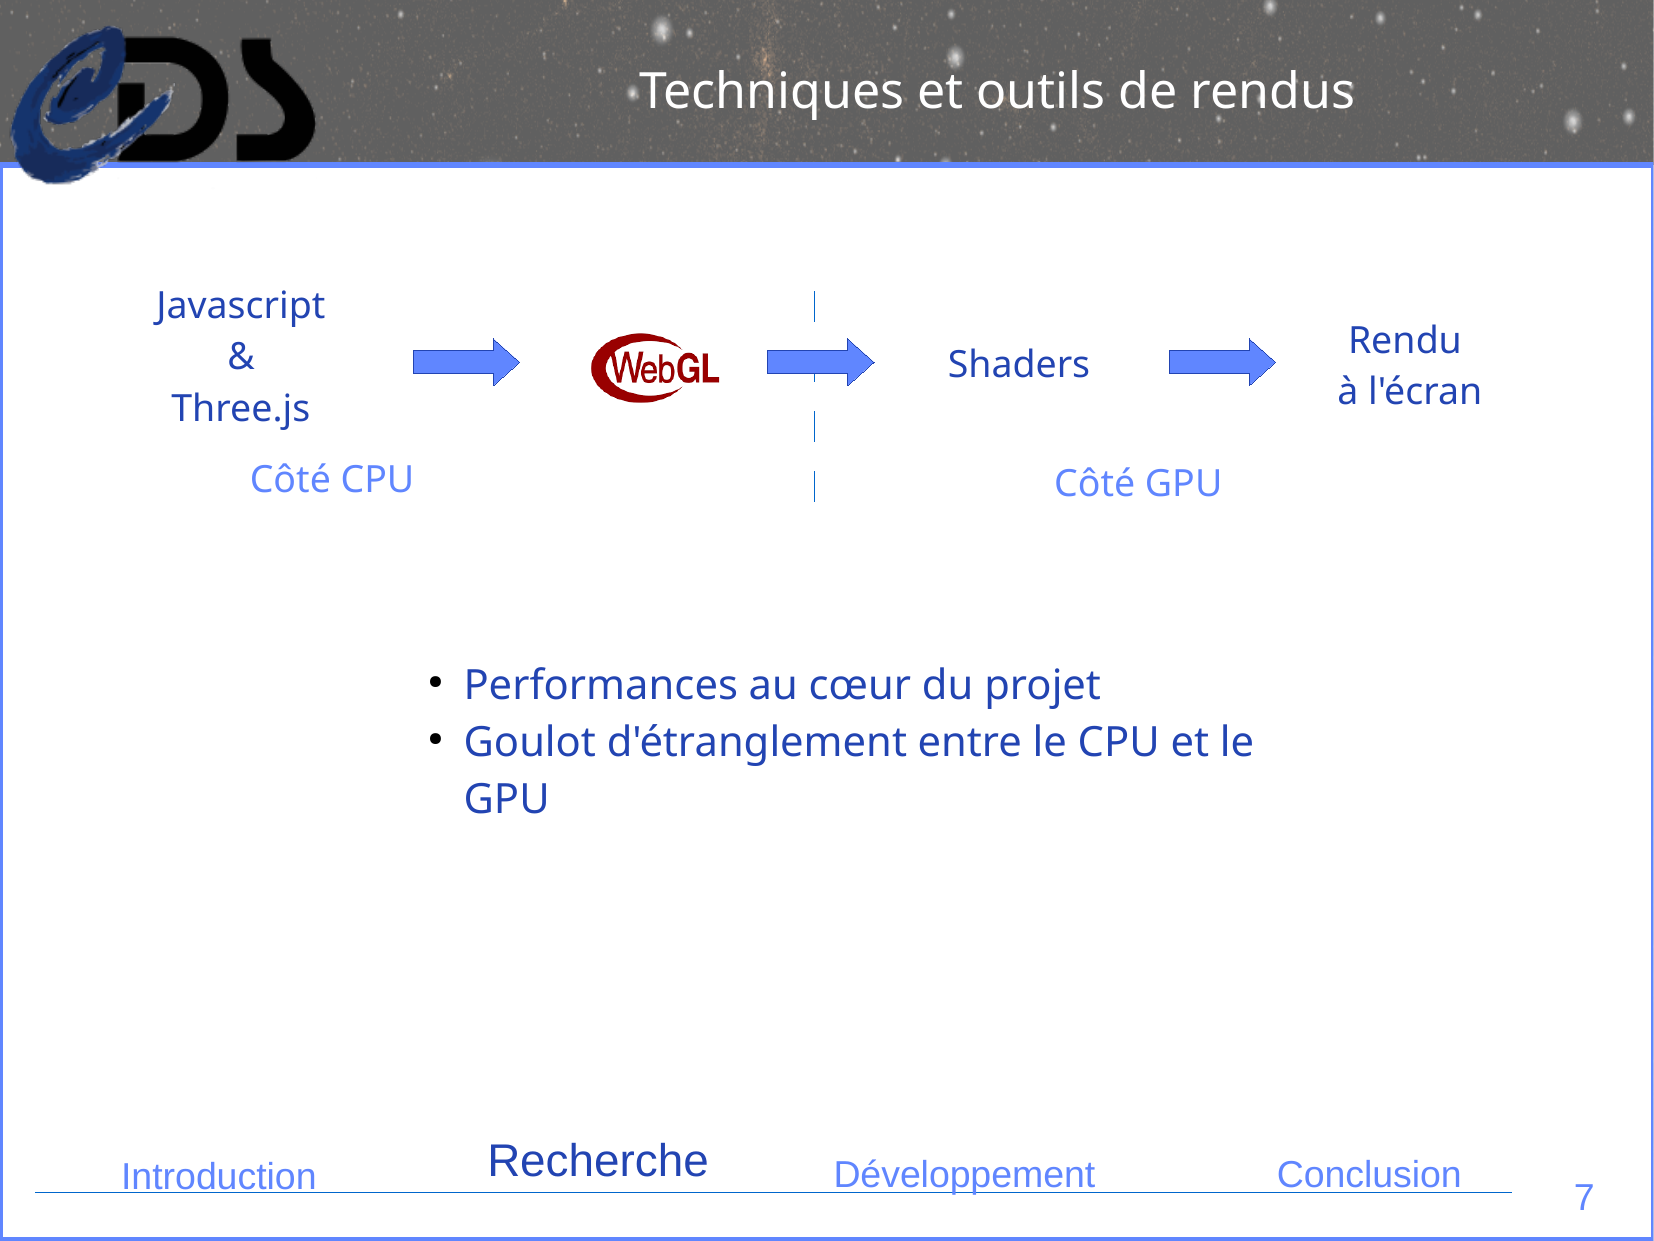

Techniques et outils de rendus
Javascript
&
Three.js
Rendu
à l'écran
Shaders
Côté CPU
Côté GPU
Performances au cœur du projet
Goulot d'étranglement entre le CPU et le GPU
Recherche
Développement
Conclusion
Introduction
7